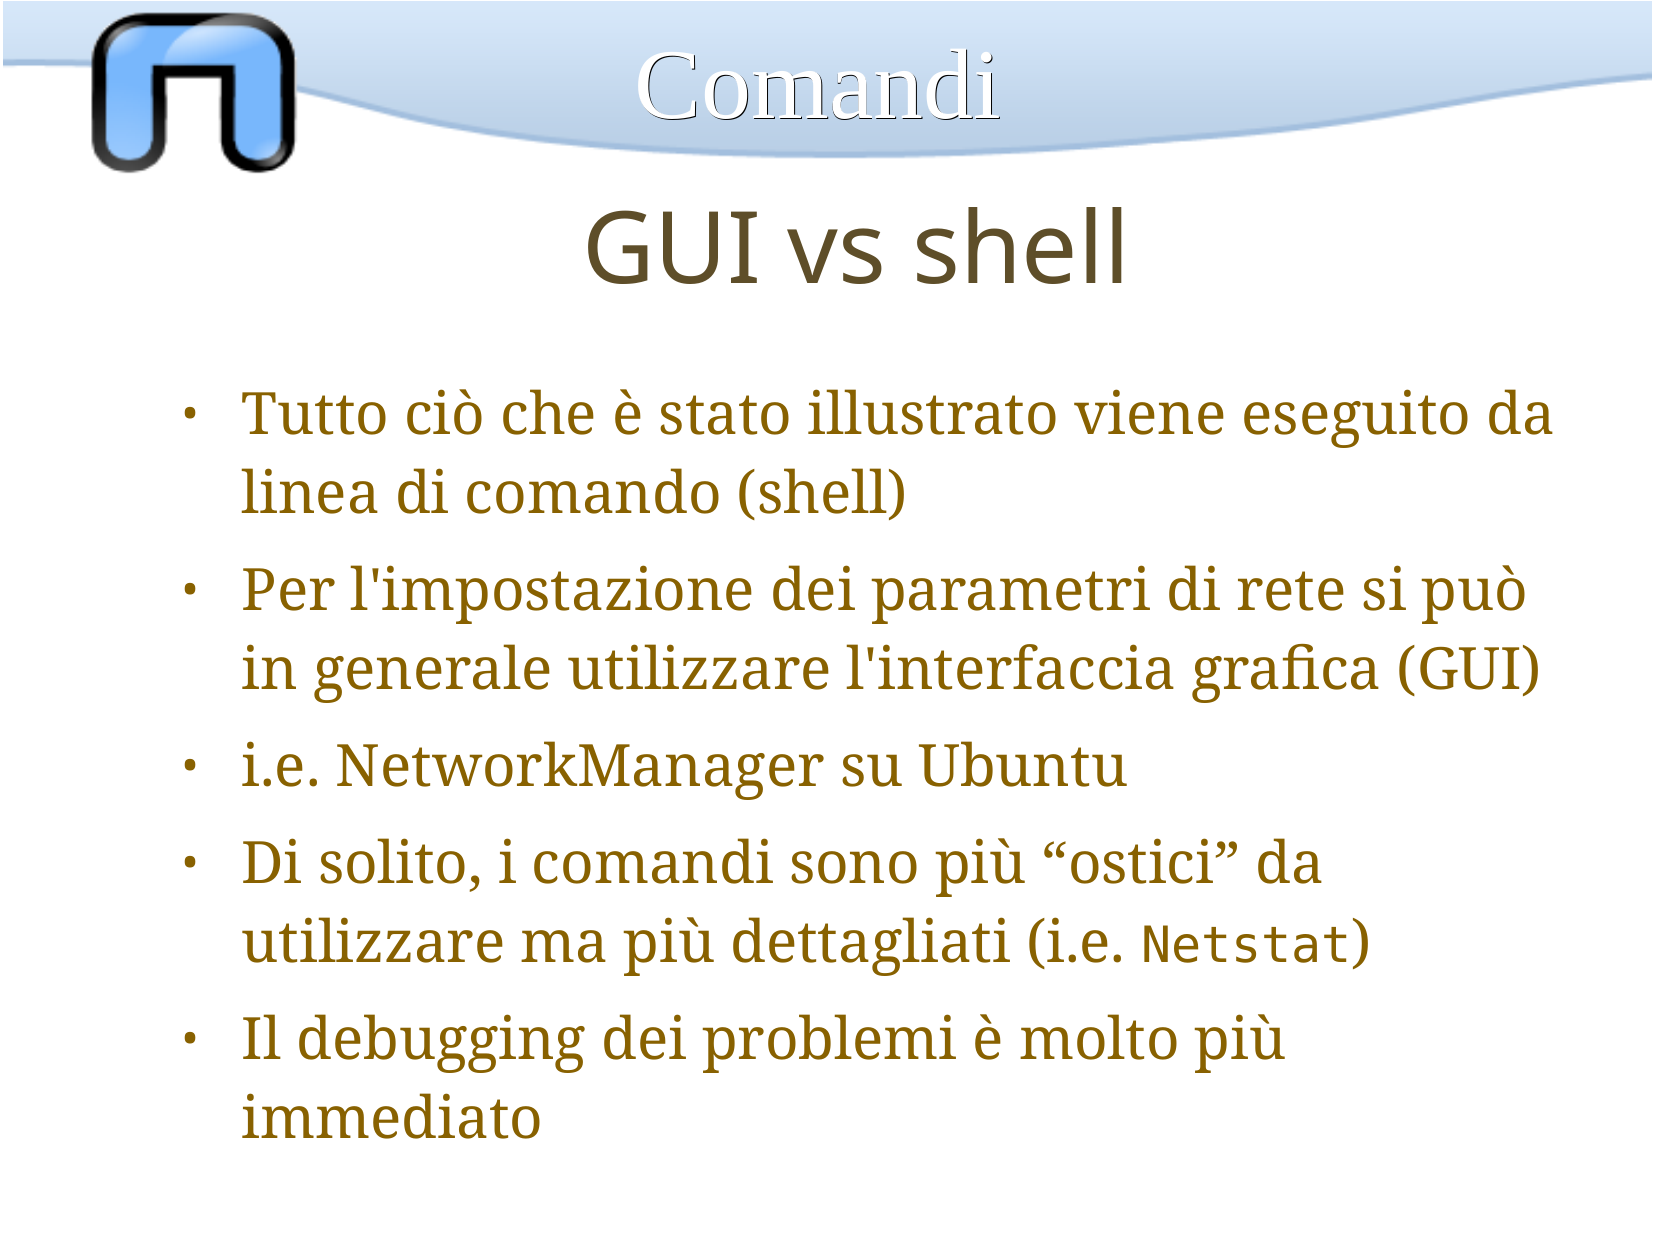

Comandi
GUI vs shell
# Tutto ciò che è stato illustrato viene eseguito da linea di comando (shell)
Per l'impostazione dei parametri di rete si può in generale utilizzare l'interfaccia grafica (GUI)
i.e. NetworkManager su Ubuntu
Di solito, i comandi sono più “ostici” da utilizzare ma più dettagliati (i.e. Netstat)
Il debugging dei problemi è molto più immediato